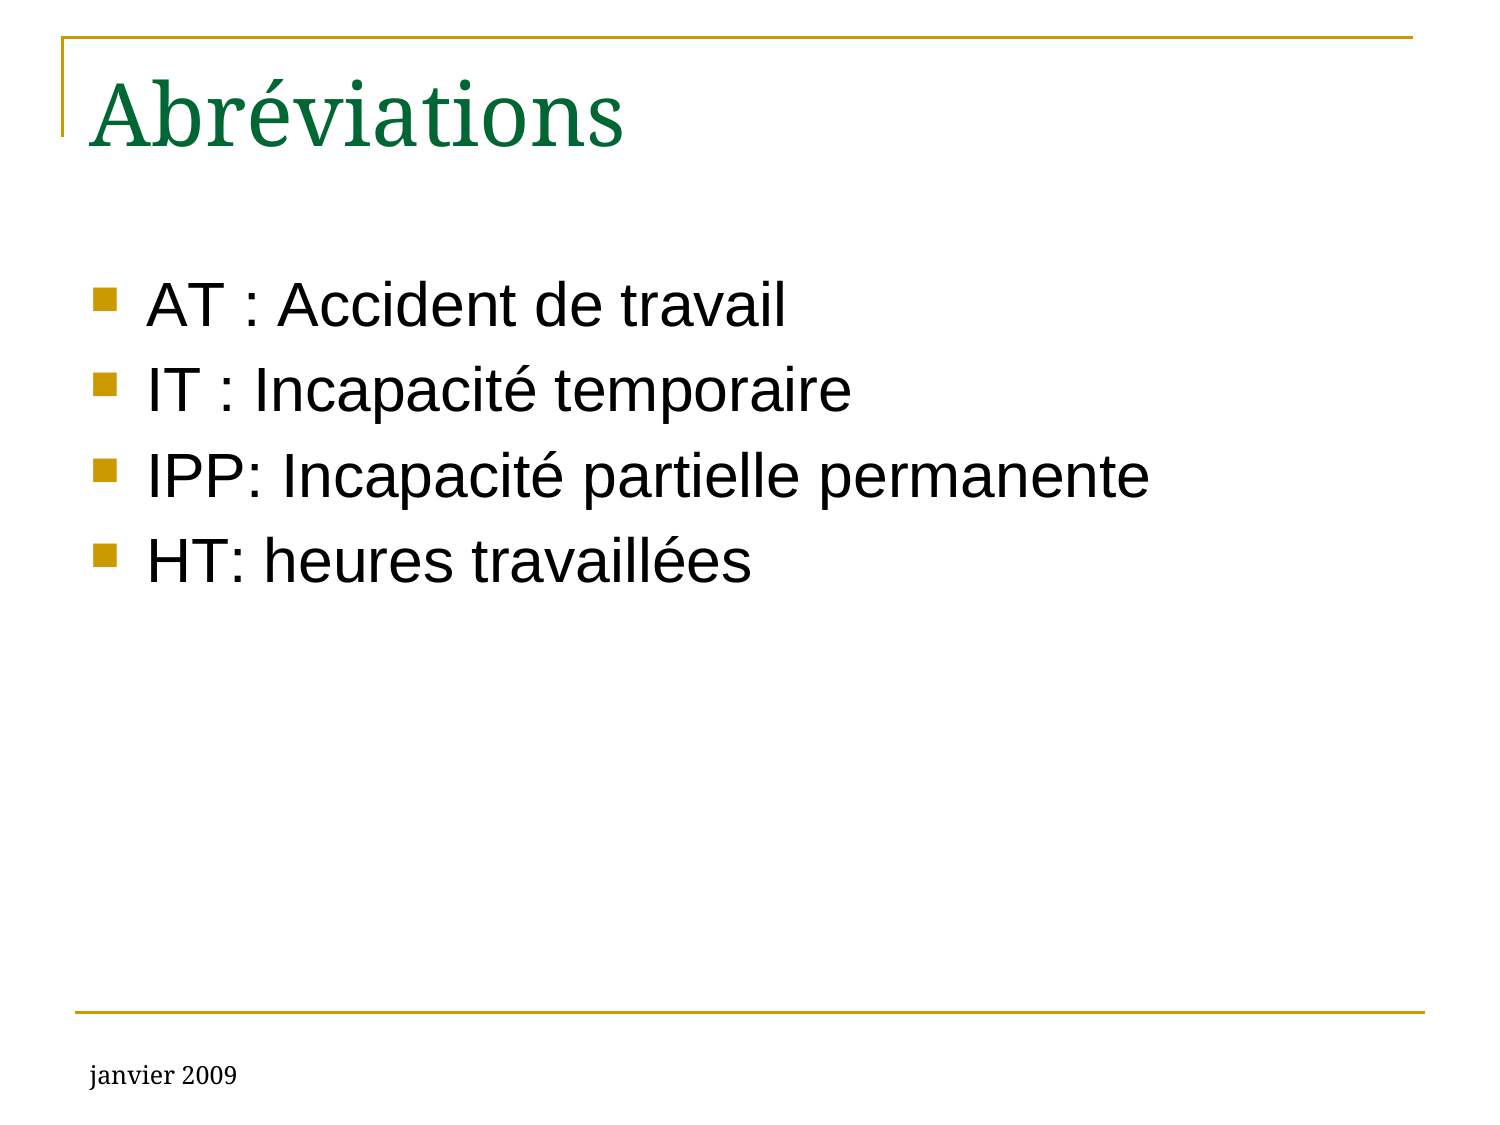

# Abréviations
AT : Accident de travail
IT : Incapacité temporaire
IPP: Incapacité partielle permanente
HT: heures travaillées
janvier 2009